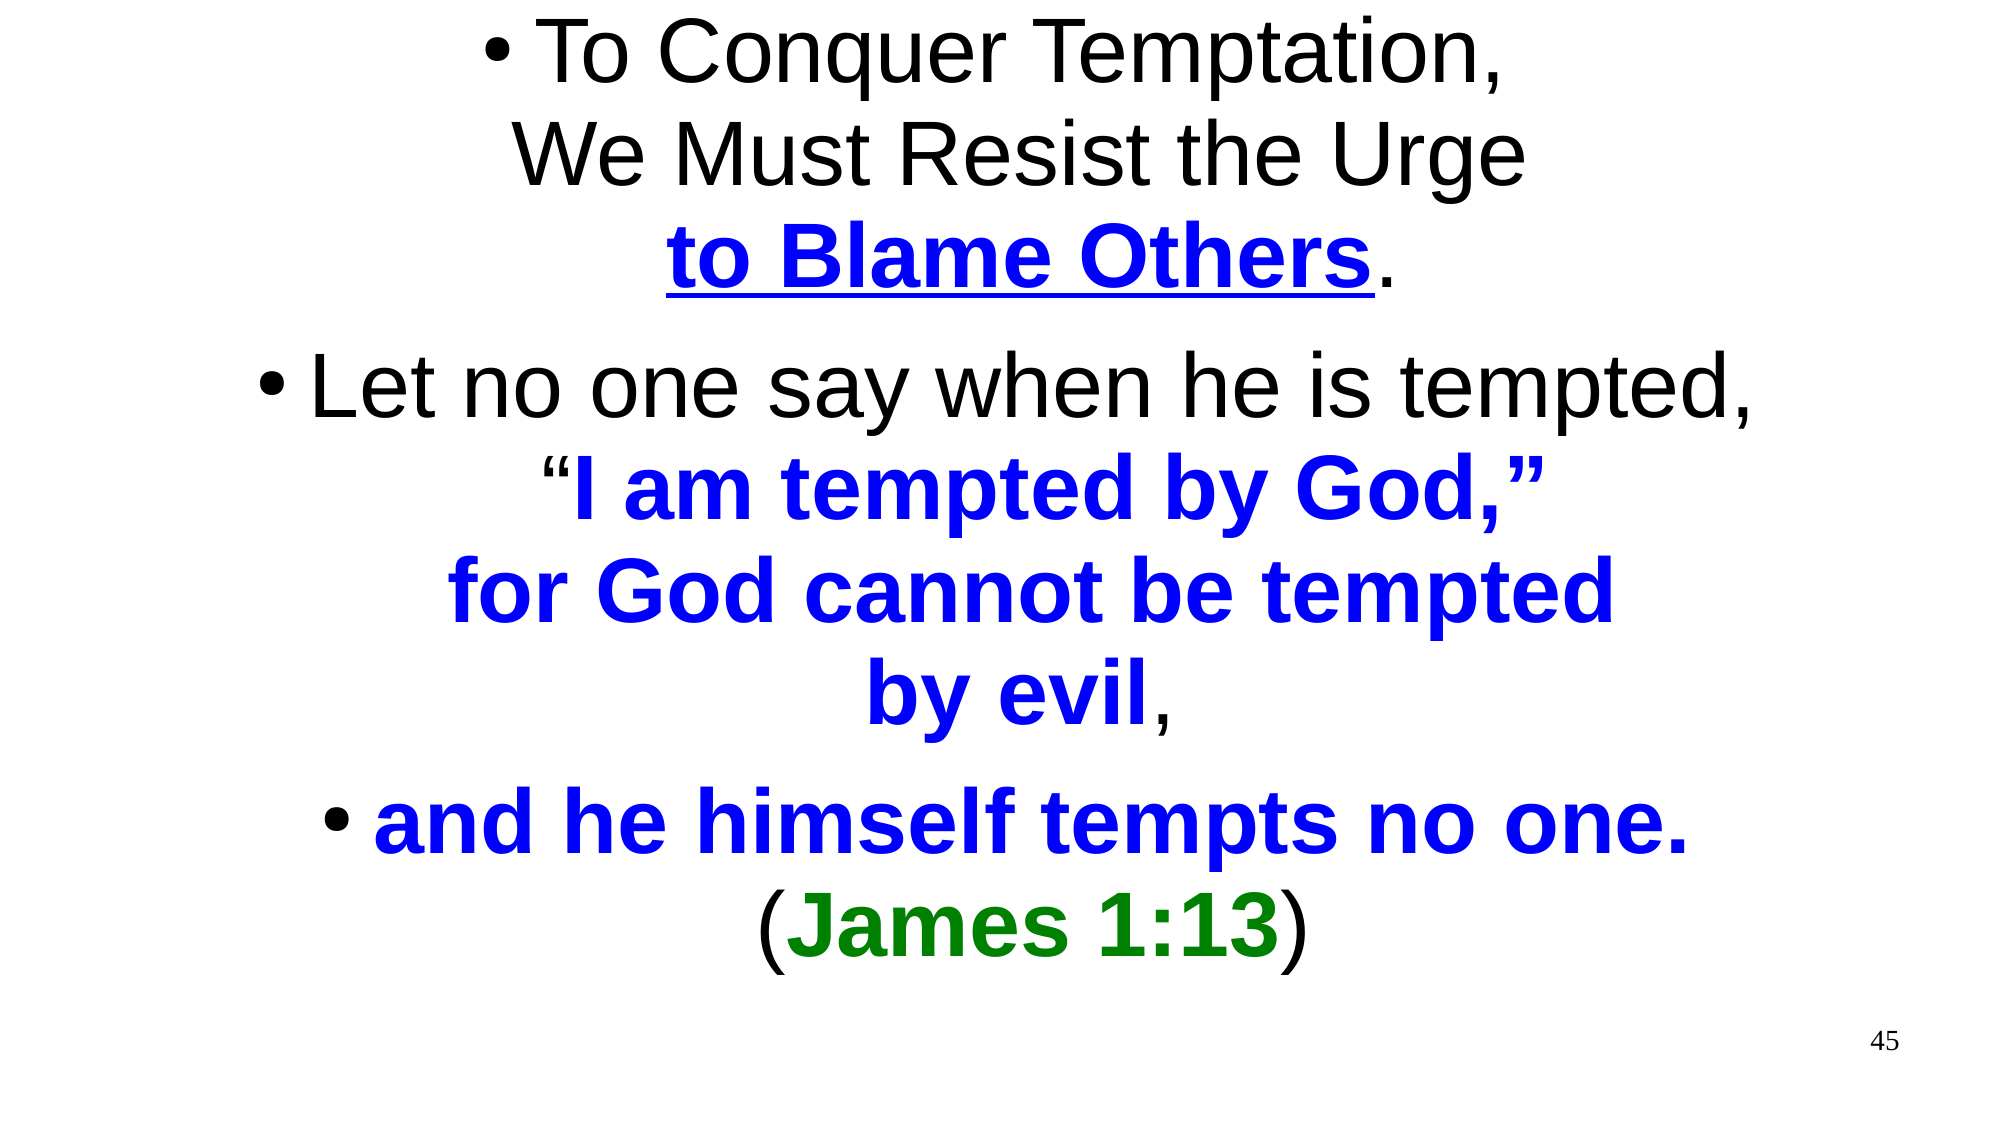

# To Conquer Temptation, We Must Resist the Urge to Blame Others.
Let no one say when he is tempted,
 “I am tempted by God,”
 for God cannot be tempted
by evil,
and he himself tempts no one.
(James 1:13)
45